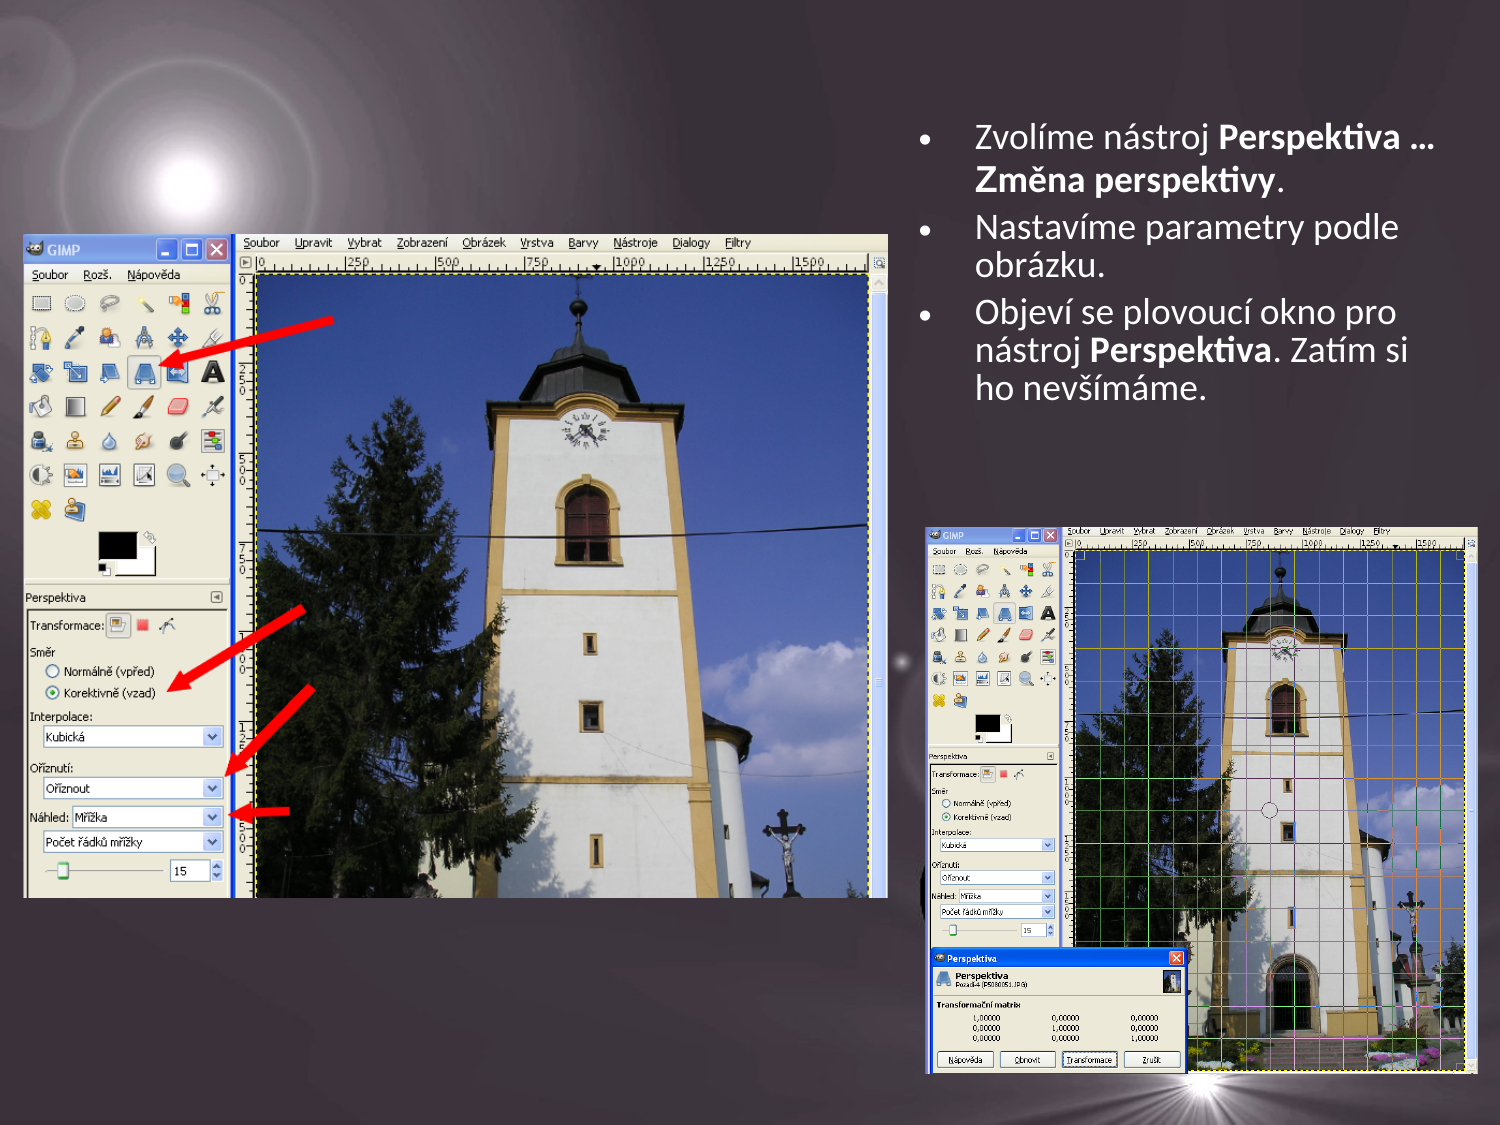

# Zvolíme nástroj Perspektiva … Změna perspektivy.
Nastavíme parametry podle obrázku.
Objeví se plovoucí okno pro nástroj Perspektiva. Zatím si ho nevšímáme.